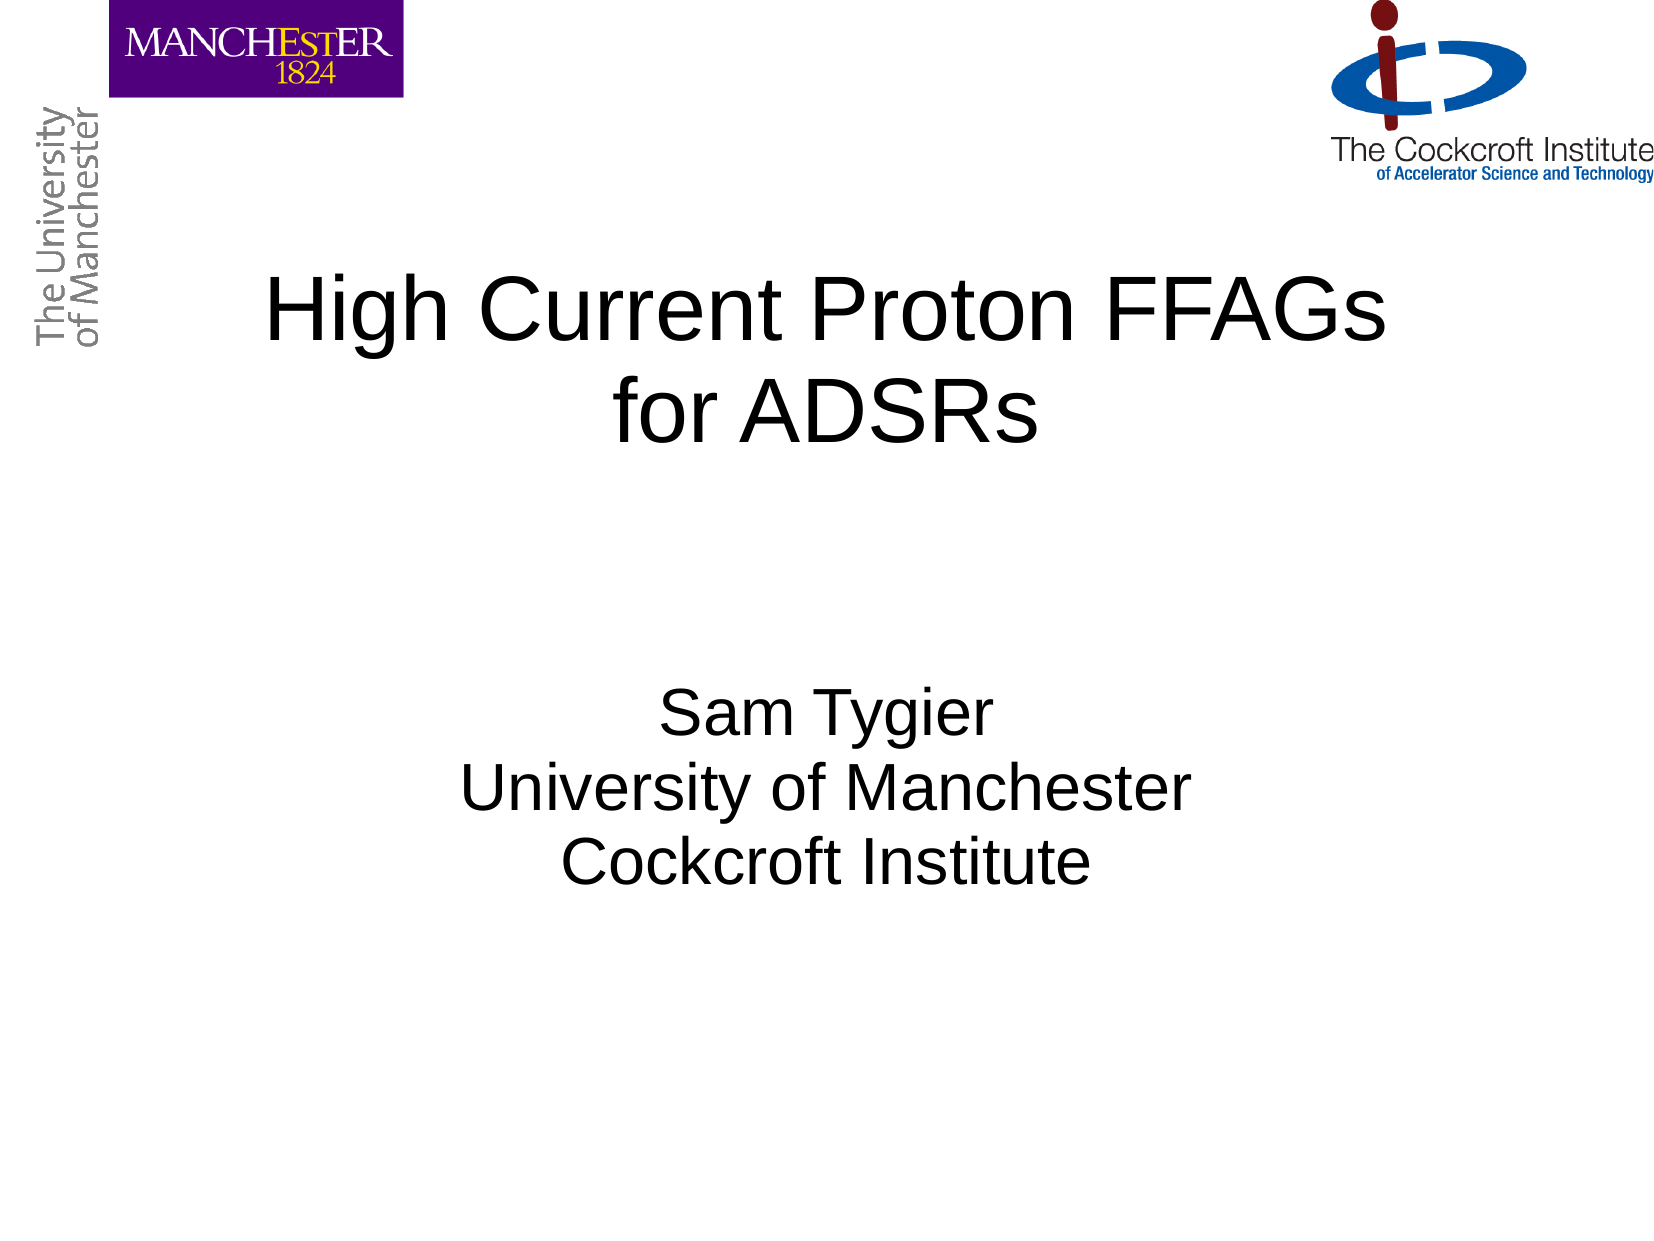

# High Current Proton FFAGs for ADSRs
Sam Tygier
University of Manchester
Cockcroft Institute